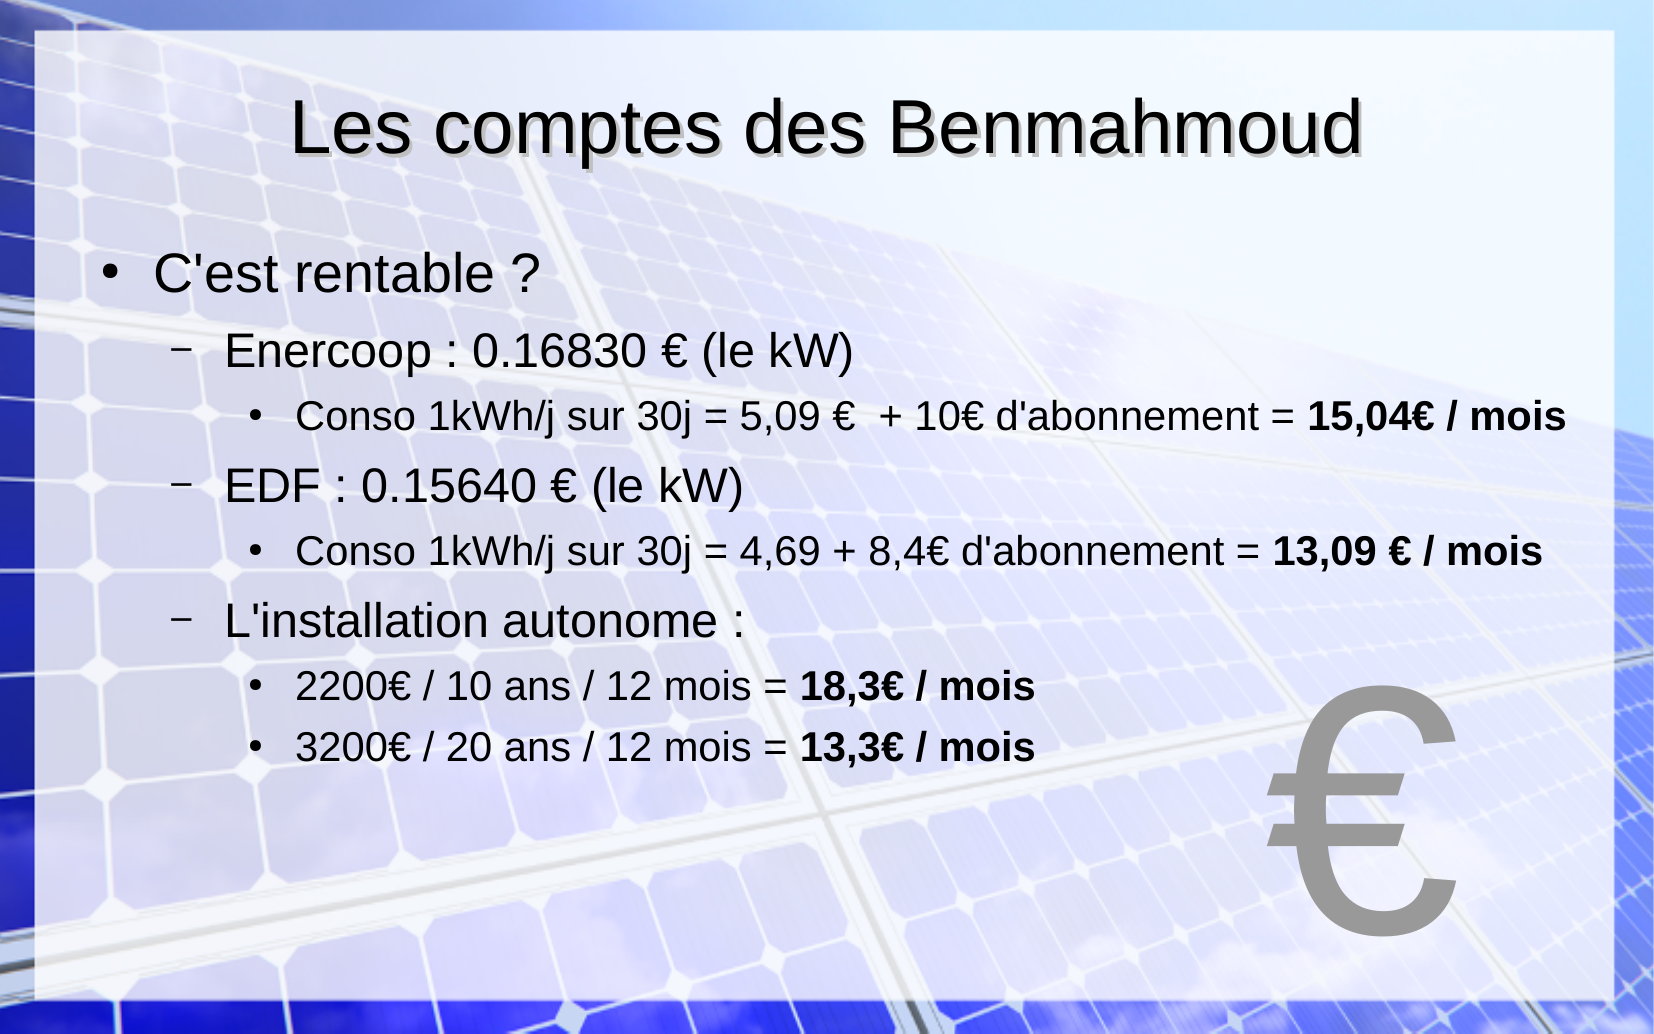

# Les comptes des Benmahmoud
C'est rentable ?
Enercoop : 0.16830 € (le kW)
Conso 1kWh/j sur 30j = 5,09 € + 10€ d'abonnement = 15,04€ / mois
EDF : 0.15640 € (le kW)
Conso 1kWh/j sur 30j = 4,69 + 8,4€ d'abonnement = 13,09 € / mois
L'installation autonome :
2200€ / 10 ans / 12 mois = 18,3€ / mois
3200€ / 20 ans / 12 mois = 13,3€ / mois
€